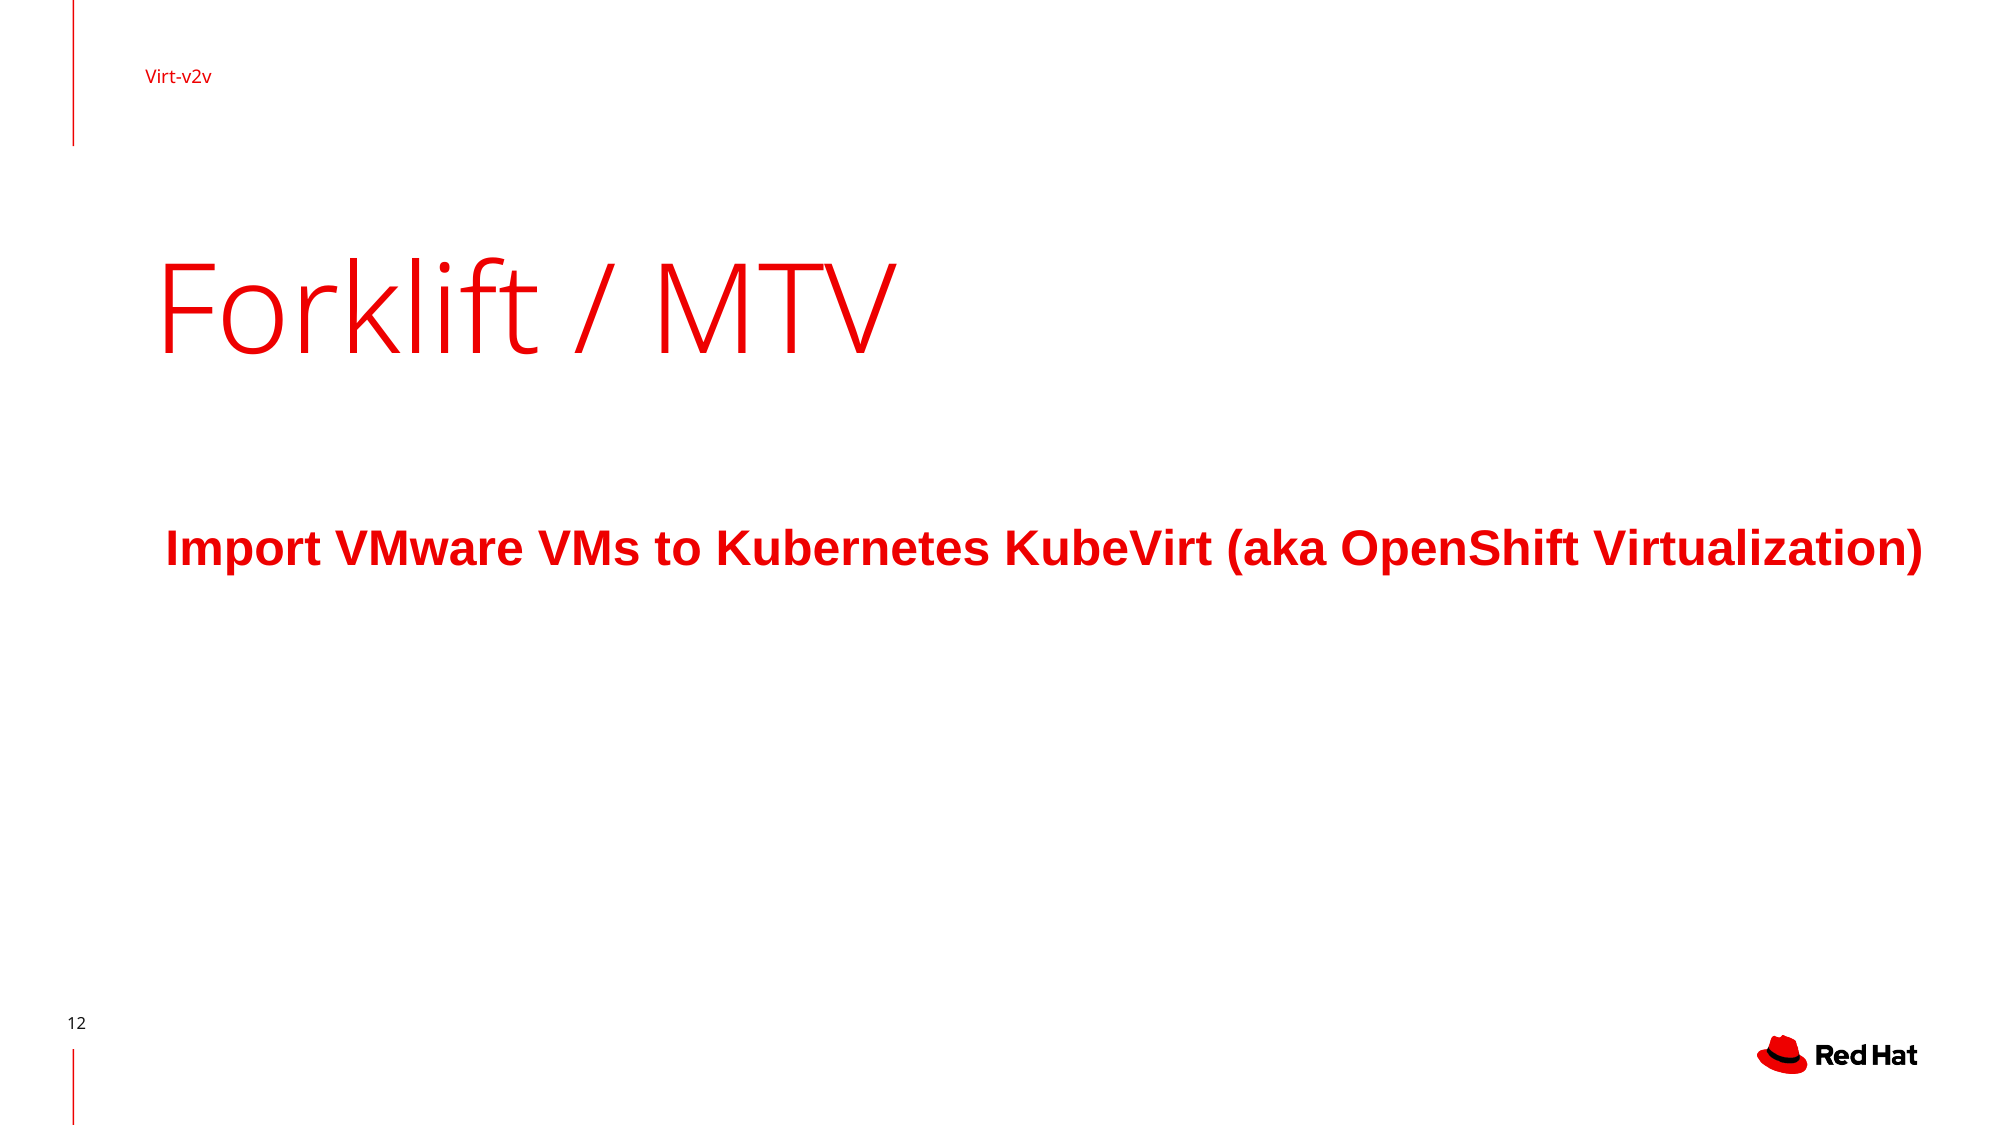

Virt-v2v
Forklift / MTV
Import VMware VMs to Kubernetes KubeVirt (aka OpenShift Virtualization)
12
#